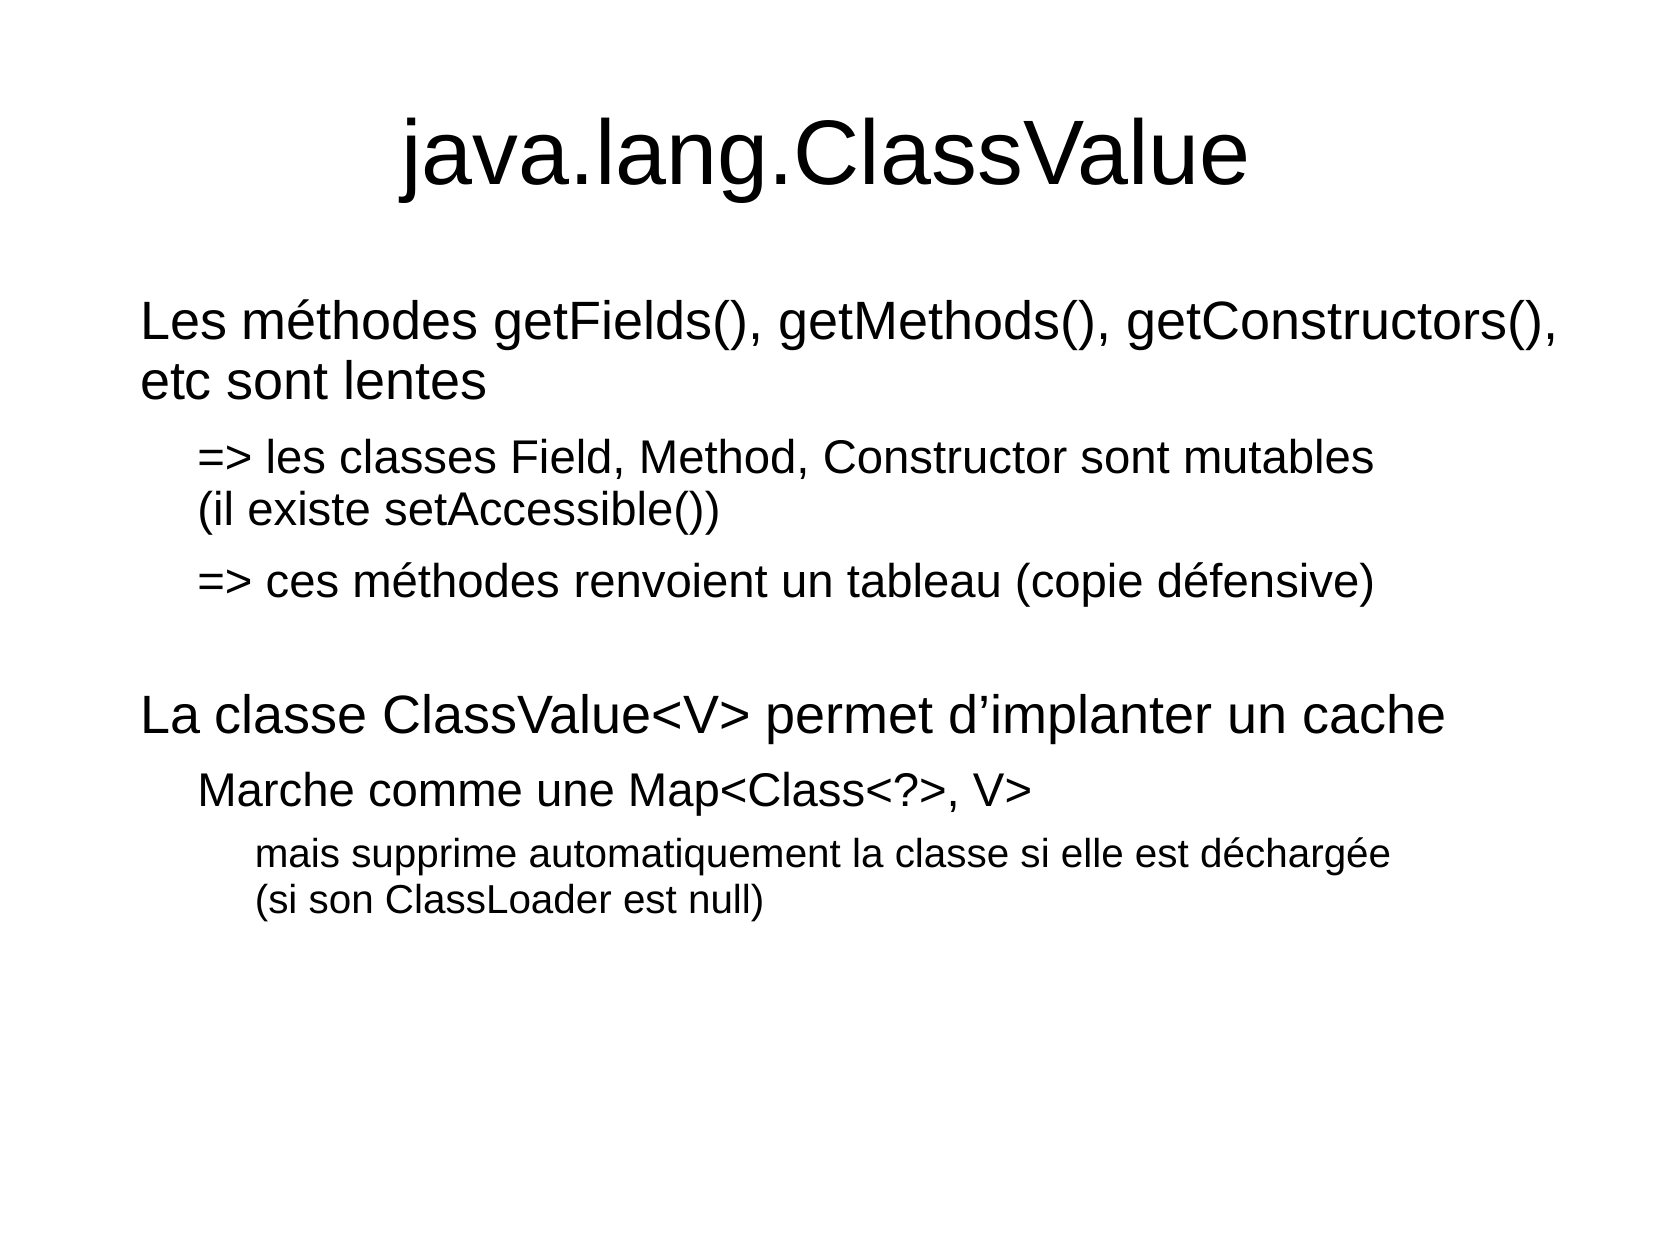

# java.lang.ClassValue
Les méthodes getFields(), getMethods(), getConstructors(), etc sont lentes
=> les classes Field, Method, Constructor sont mutables
(il existe setAccessible())
=> ces méthodes renvoient un tableau (copie défensive)
La classe ClassValue<V> permet d’implanter un cache
Marche comme une Map<Class<?>, V>
mais supprime automatiquement la classe si elle est déchargée
(si son ClassLoader est null)